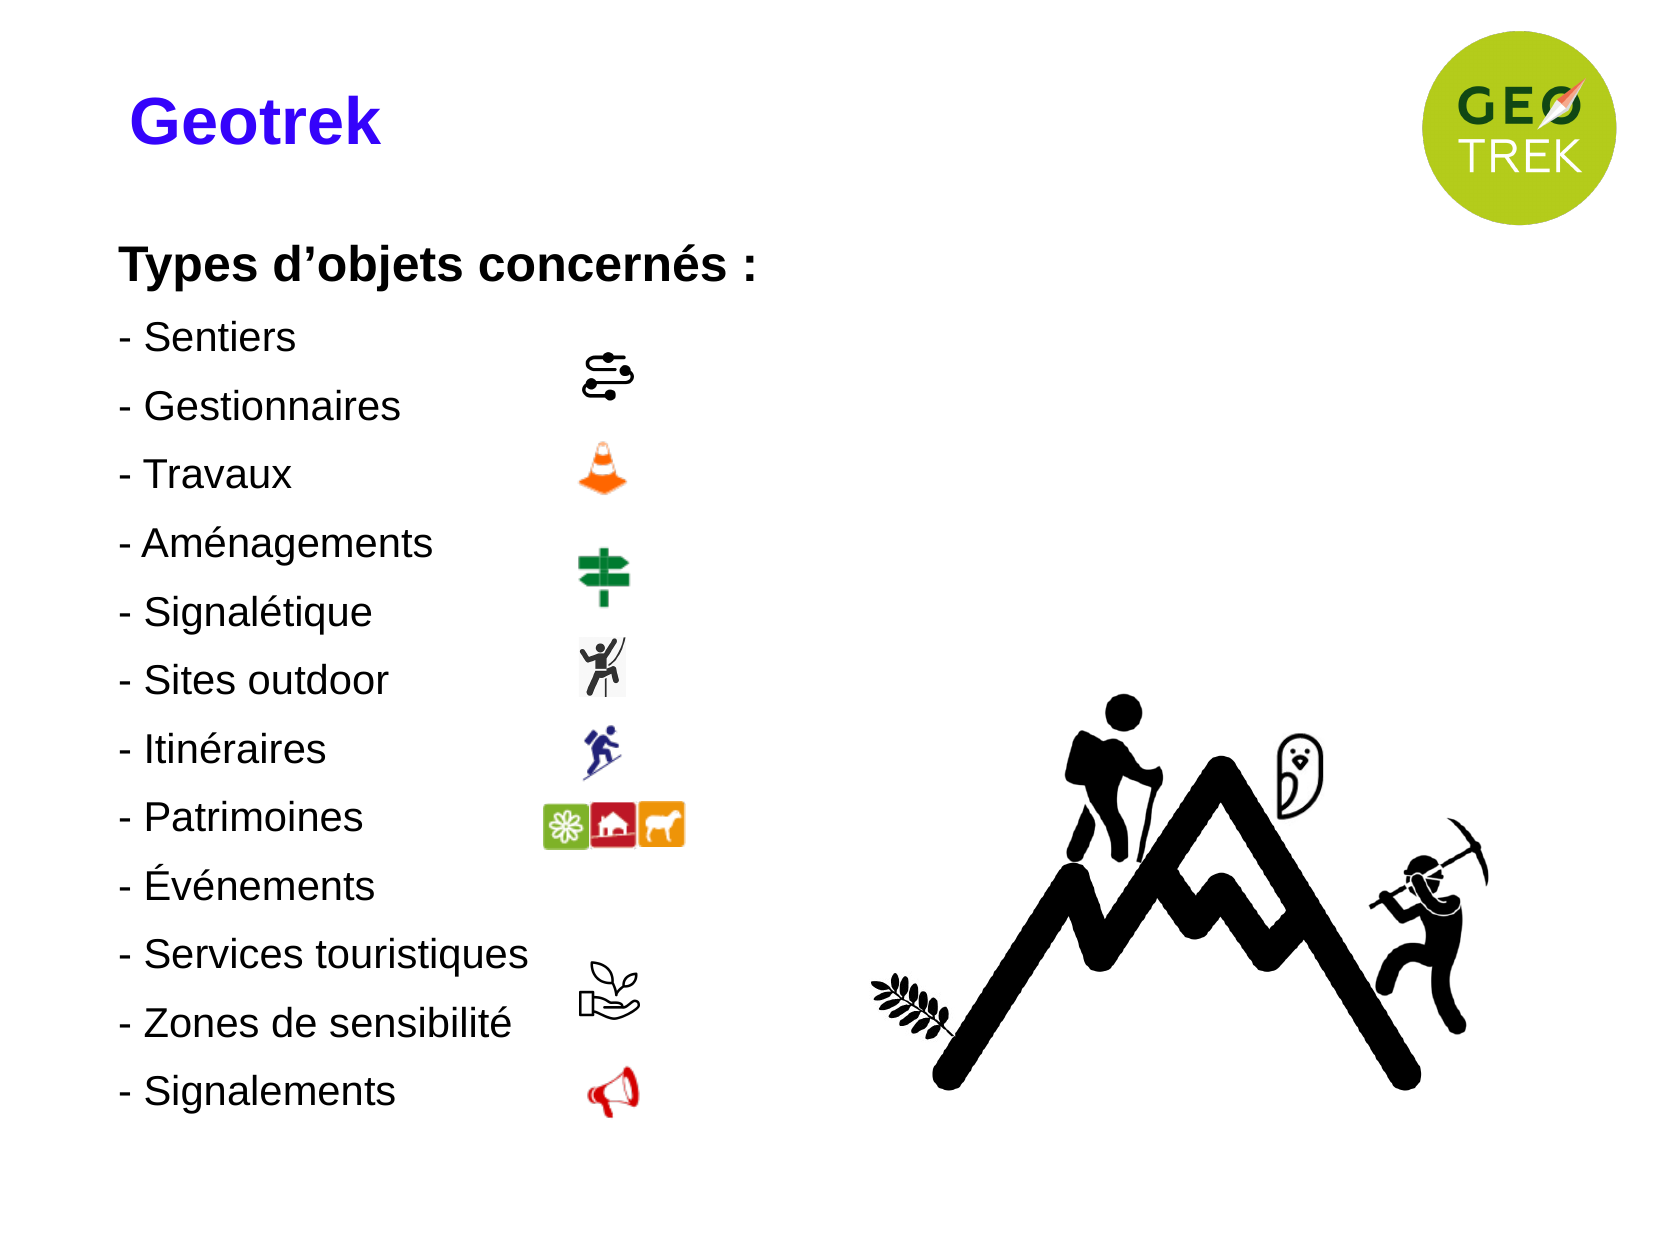

# Geotrek
Types d’objets concernés :
- Sentiers
- Gestionnaires
- Travaux
- Aménagements
- Signalétique
- Sites outdoor
- Itinéraires
- Patrimoines
- Événements
- Services touristiques
- Zones de sensibilité
- Signalements